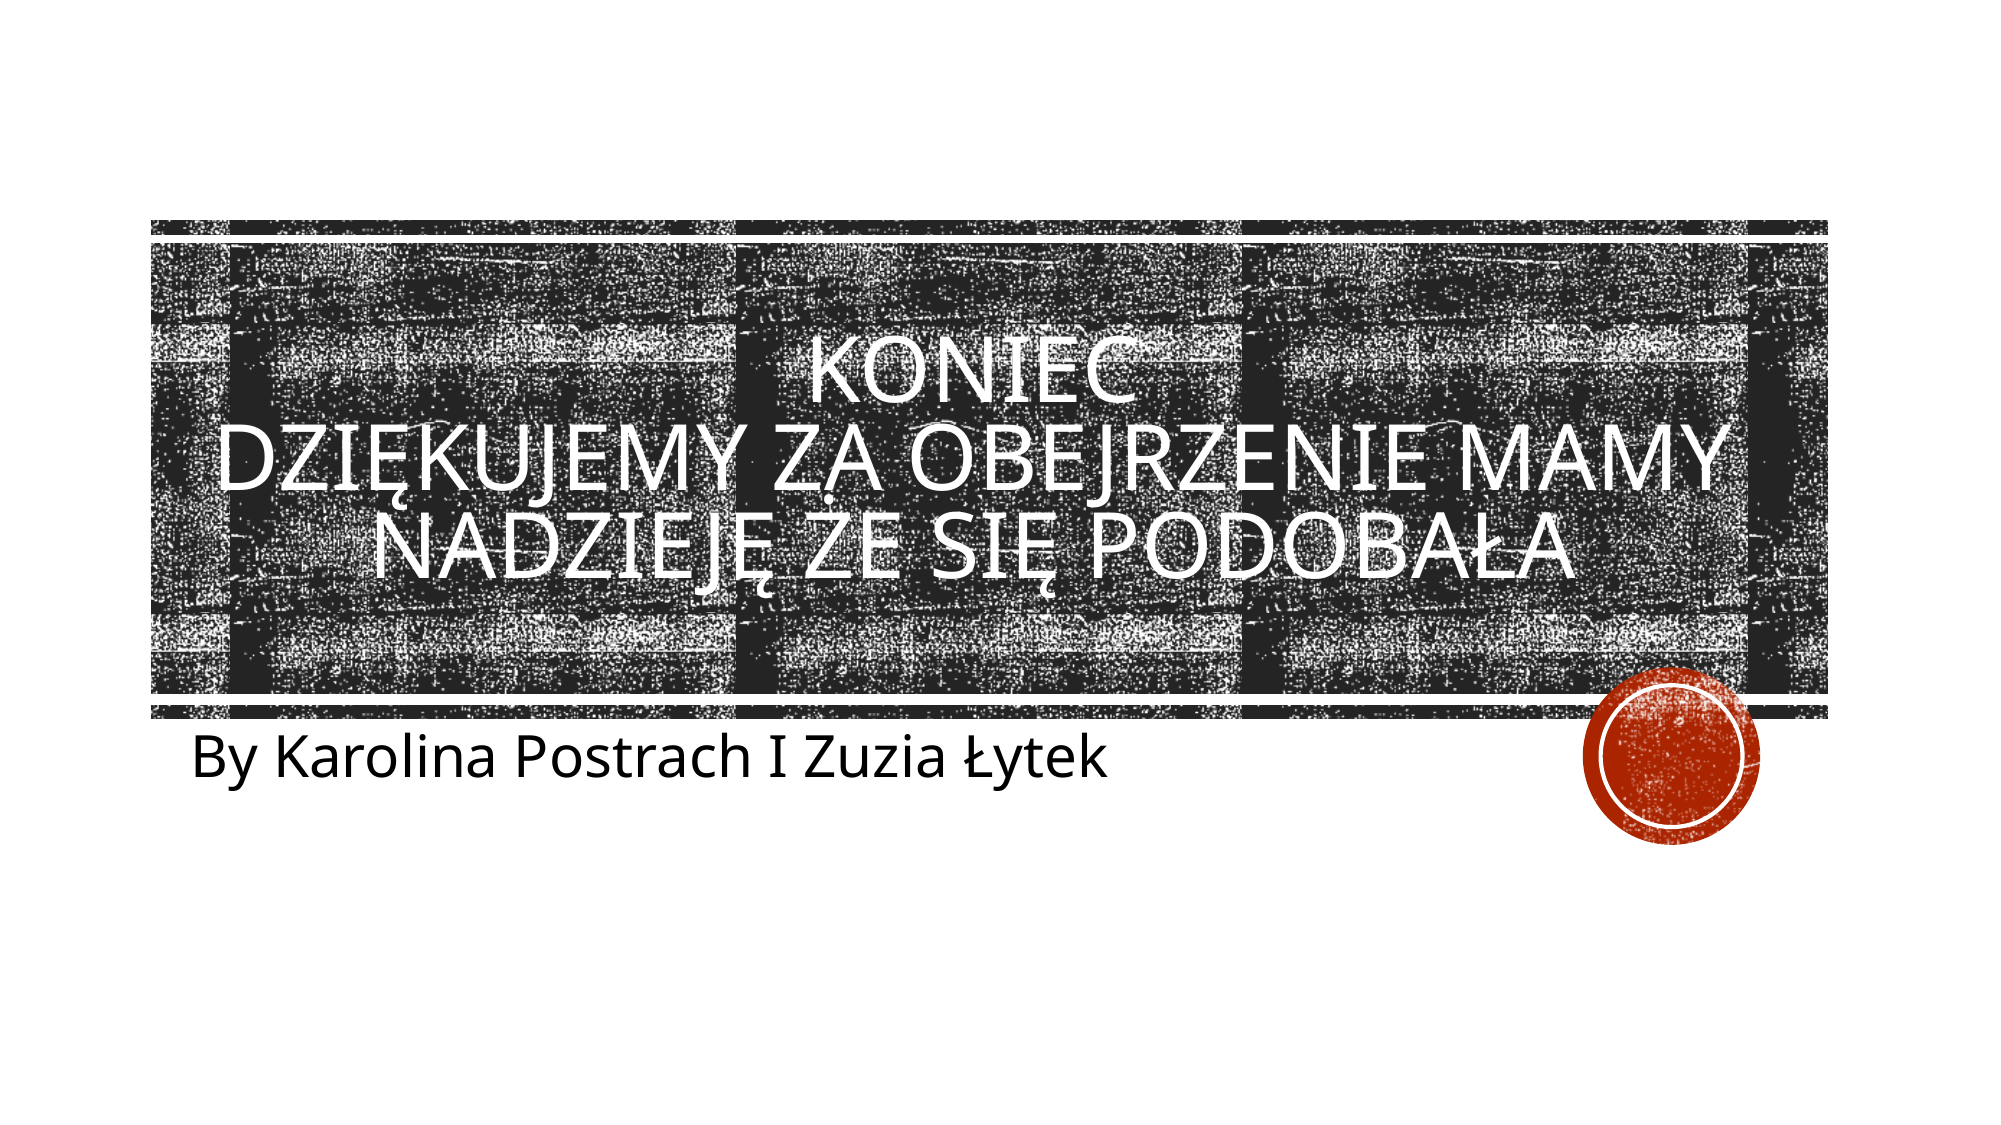

# Koniec Dziękujemy za obejrzenie mamy nadzieję że się podobała
By Karolina Postrach I Zuzia Łytek